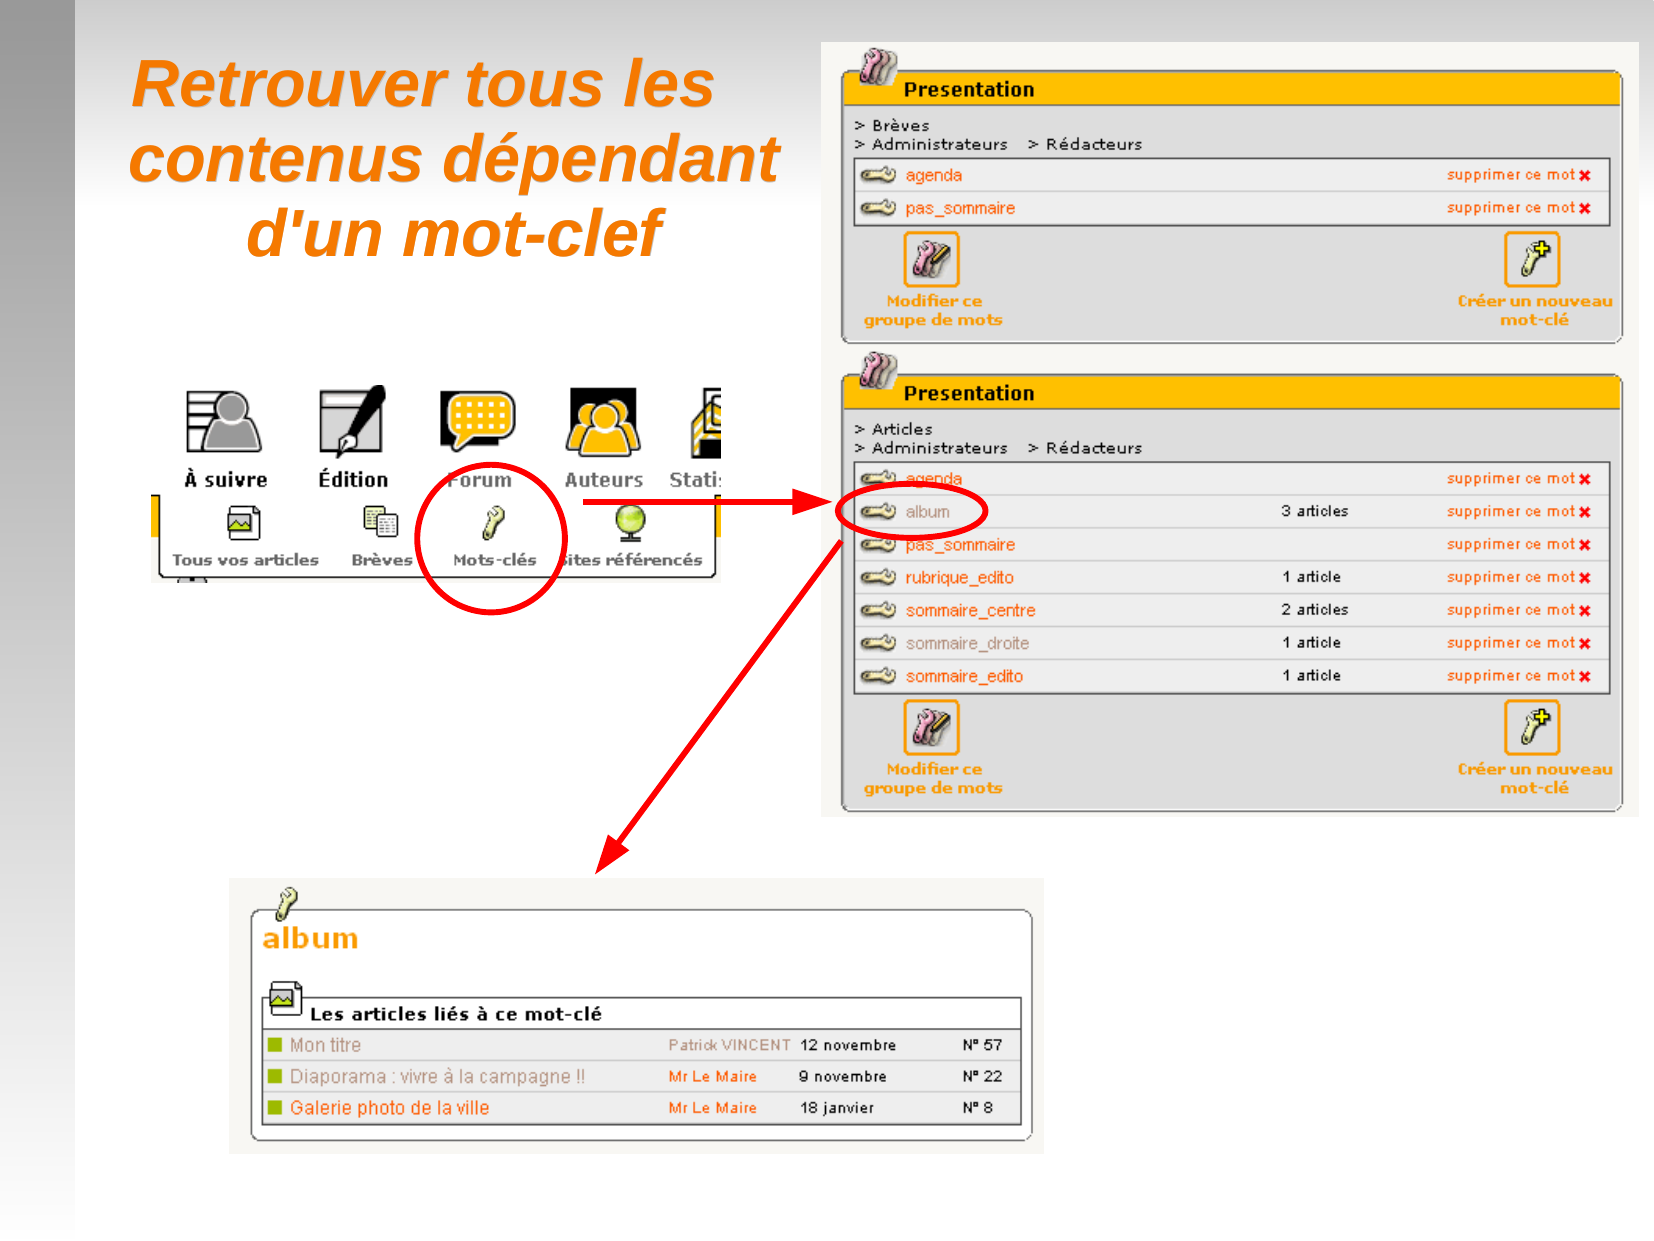

# Retrouver tous les contenus dépendant d'un mot-clef